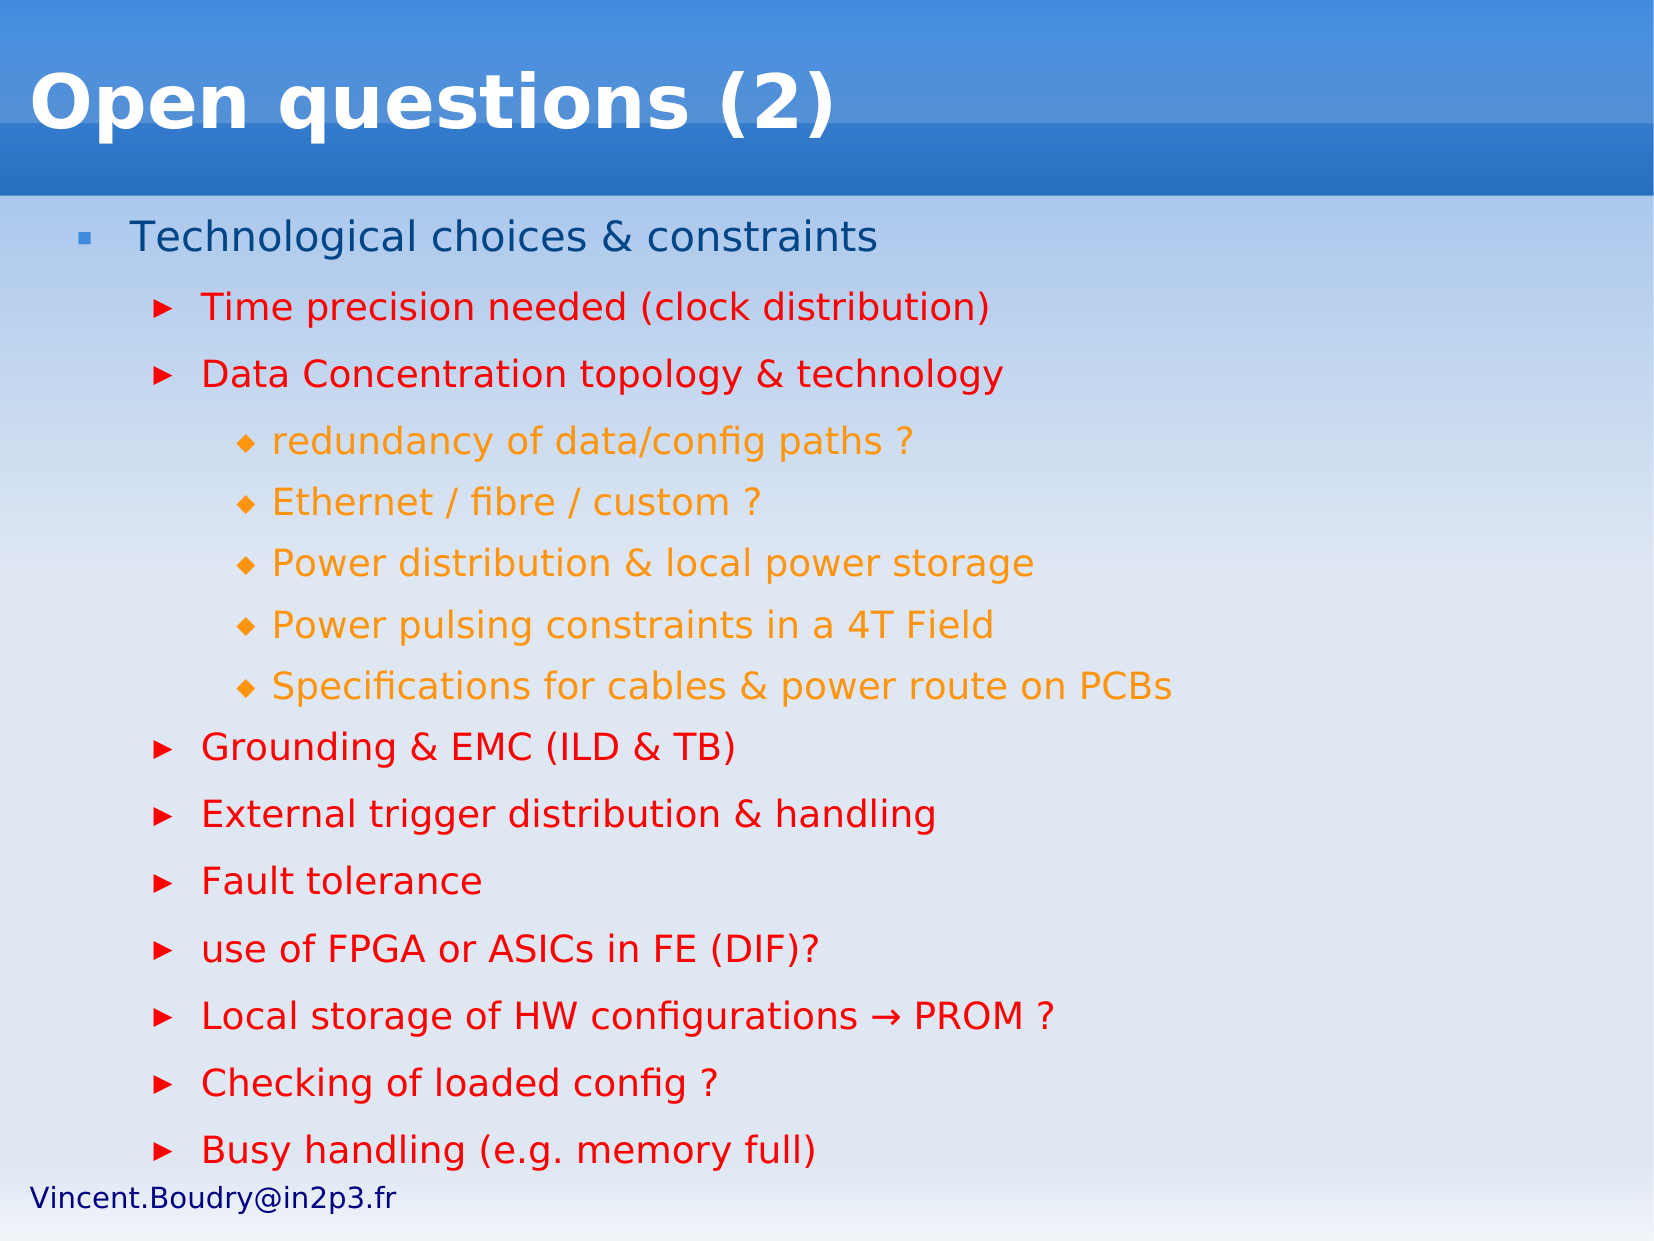

# Open questions (2)
Technological choices & constraints
Time precision needed (clock distribution)
Data Concentration topology & technology
redundancy of data/config paths ?
Ethernet / fibre / custom ?
Power distribution & local power storage
Power pulsing constraints in a 4T Field
Specifications for cables & power route on PCBs
Grounding & EMC (ILD & TB)
External trigger distribution & handling
Fault tolerance
use of FPGA or ASICs in FE (DIF)?
Local storage of HW configurations → PROM ?
Checking of loaded config ?
Busy handling (e.g. memory full)